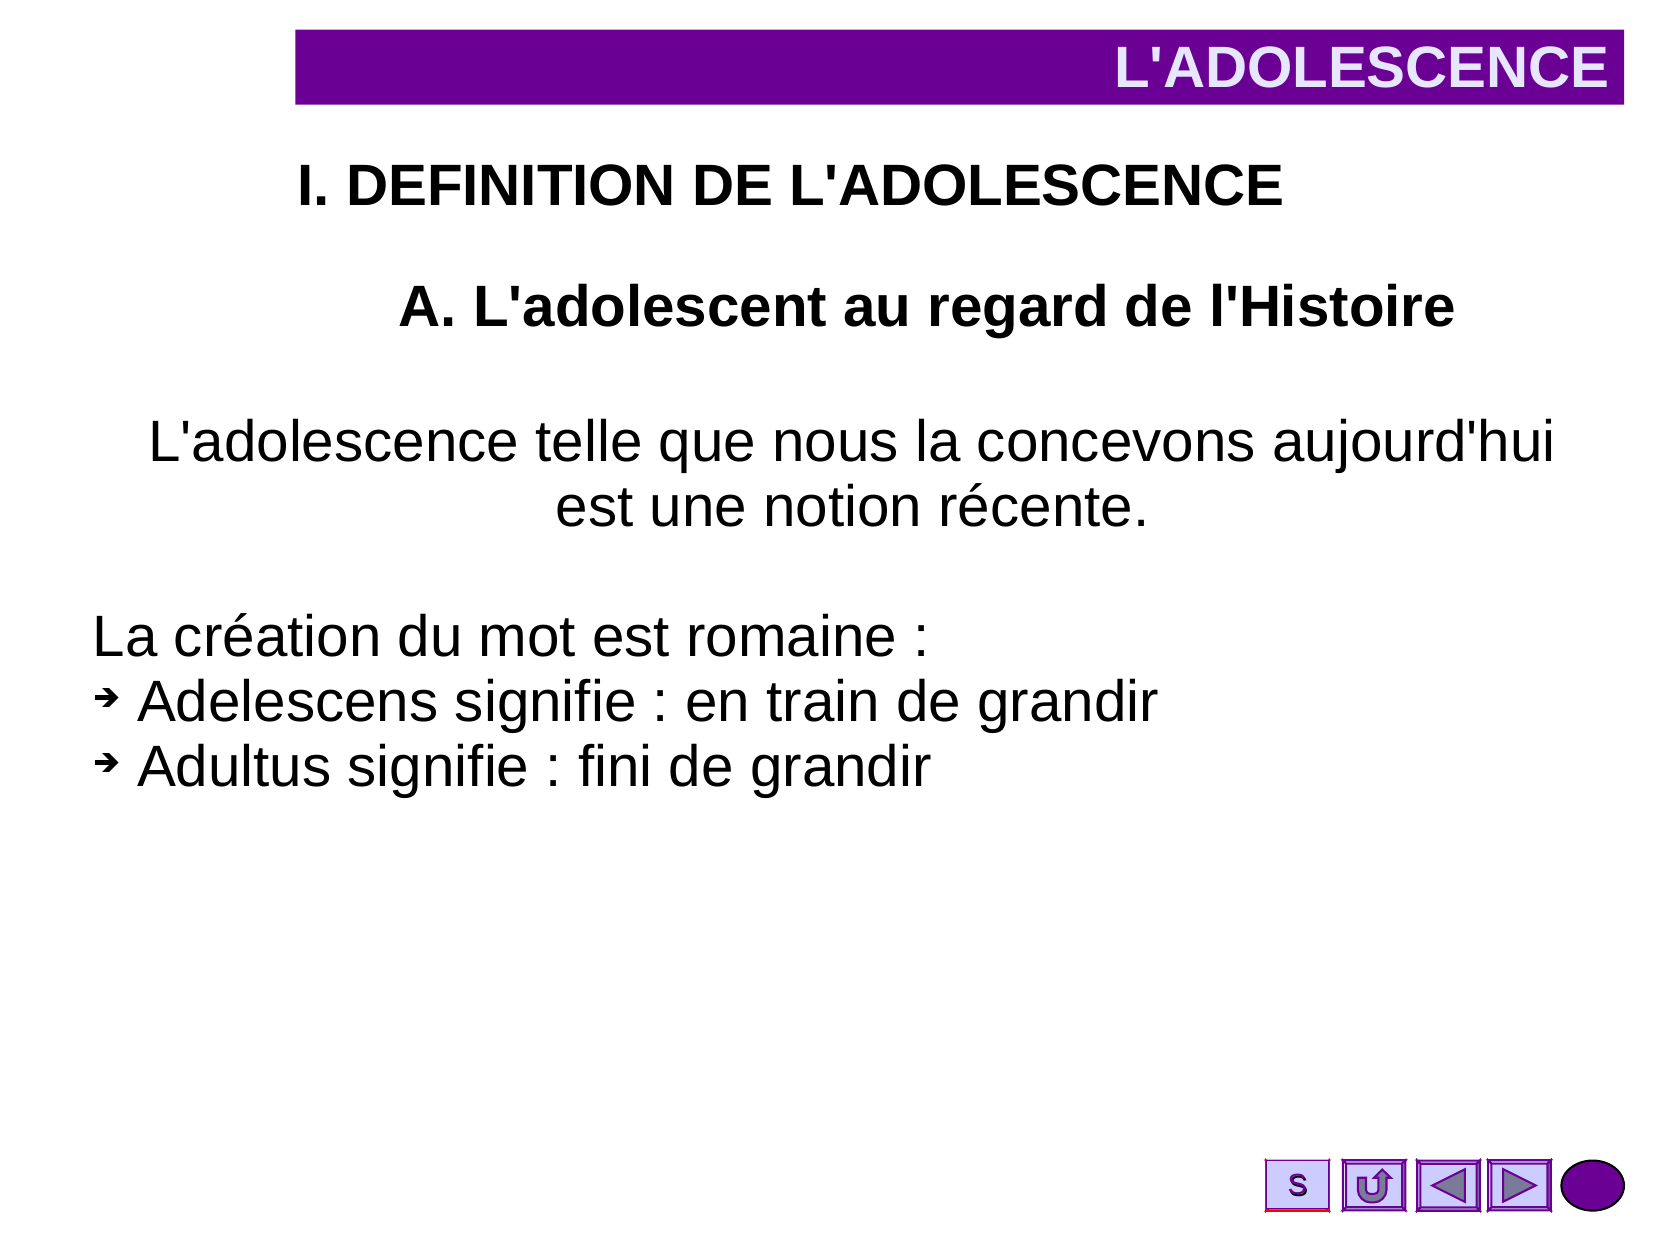

L'ADOLESCENCE
I. DEFINITION DE L'ADOLESCENCE
A. L'adolescent au regard de l'Histoire
L'adolescence telle que nous la concevons aujourd'hui
est une notion récente.
La création du mot est romaine :
 Adelescens signifie : en train de grandir
 Adultus signifie : fini de grandir